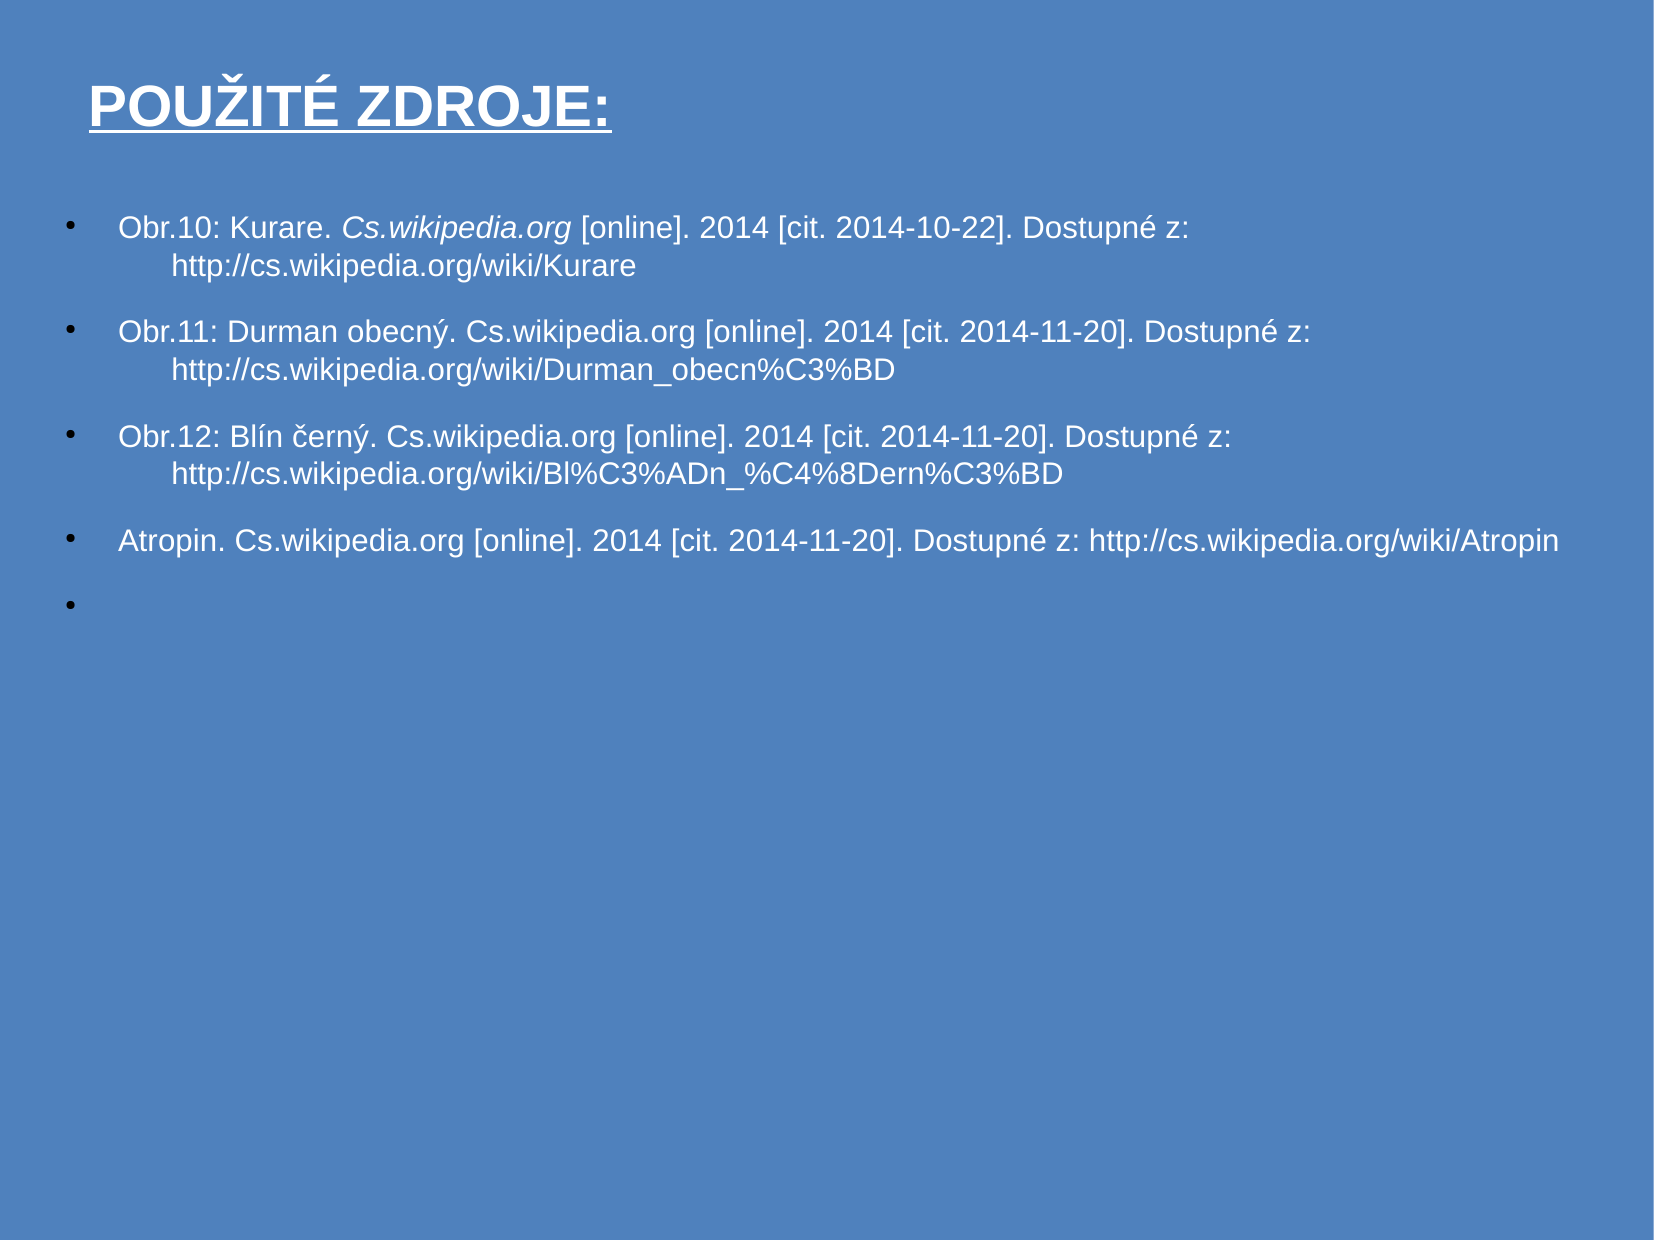

# POUŽITÉ ZDROJE:
Obr.10: Kurare. Cs.wikipedia.org [online]. 2014 [cit. 2014-10-22]. Dostupné z: http://cs.wikipedia.org/wiki/Kurare
Obr.11: Durman obecný. Cs.wikipedia.org [online]. 2014 [cit. 2014-11-20]. Dostupné z: http://cs.wikipedia.org/wiki/Durman_obecn%C3%BD
Obr.12: Blín černý. Cs.wikipedia.org [online]. 2014 [cit. 2014-11-20]. Dostupné z: http://cs.wikipedia.org/wiki/Bl%C3%ADn_%C4%8Dern%C3%BD
Atropin. Cs.wikipedia.org [online]. 2014 [cit. 2014-11-20]. Dostupné z: http://cs.wikipedia.org/wiki/Atropin